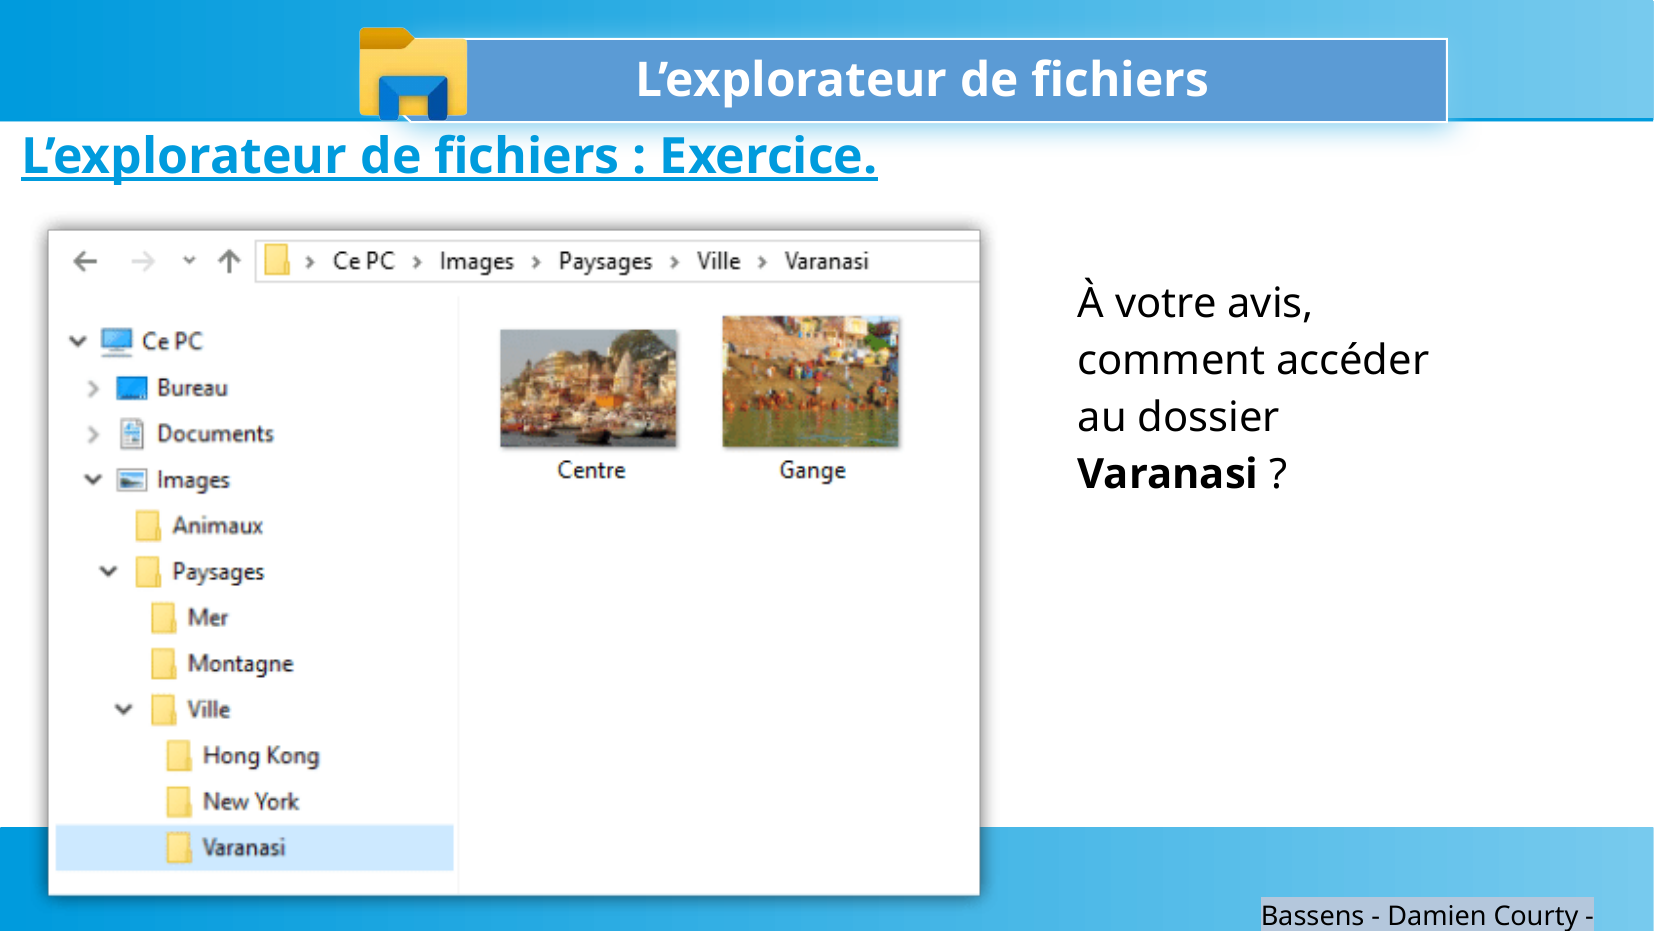

L’explorateur de fichiers
L’explorateur de fichiers : Exercice.
À votre avis, comment accéder au dossier Varanasi ?
Bassens - Damien Courty - 2024